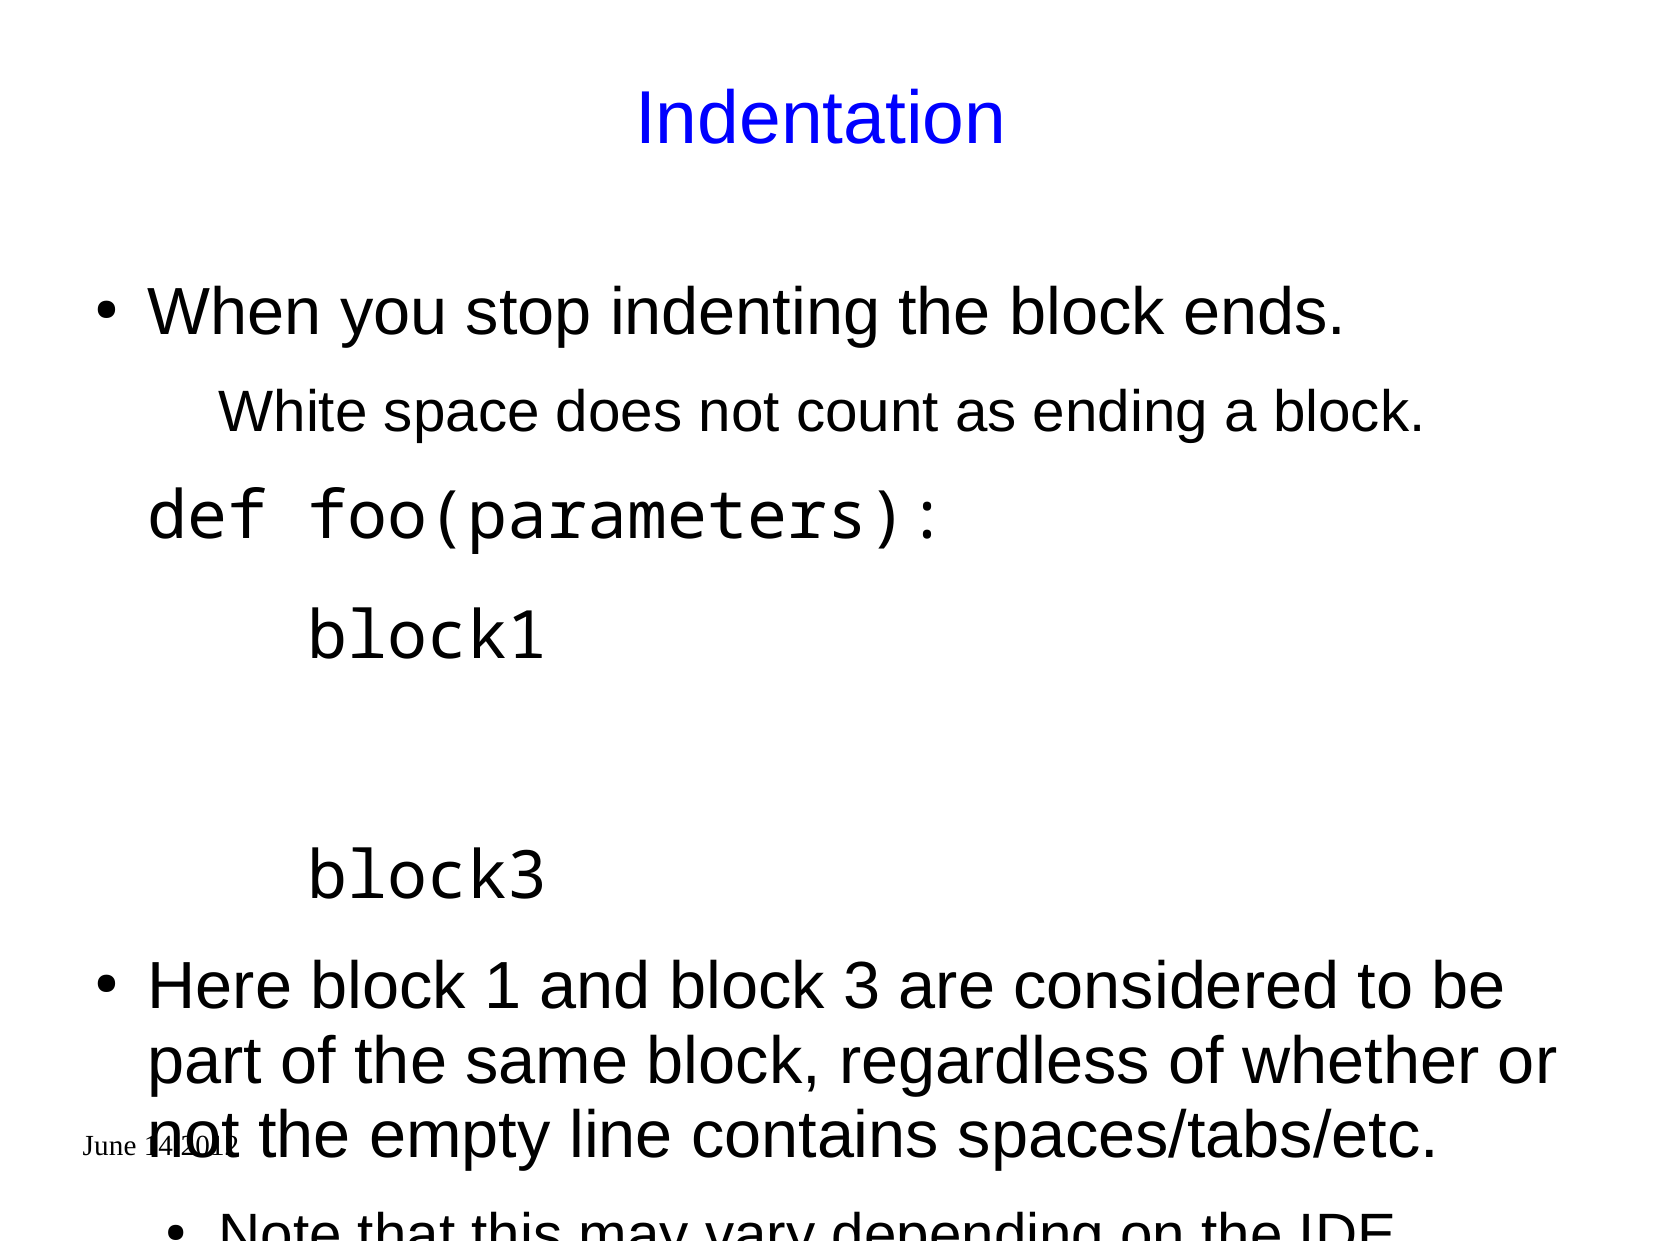

# Indentation
When you stop indenting the block ends.
White space does not count as ending a block.
def foo(parameters):
 block1
 block3
Here block 1 and block 3 are considered to be part of the same block, regardless of whether or not the empty line contains spaces/tabs/etc.
Note that this may vary depending on the IDE.
June 14 2012